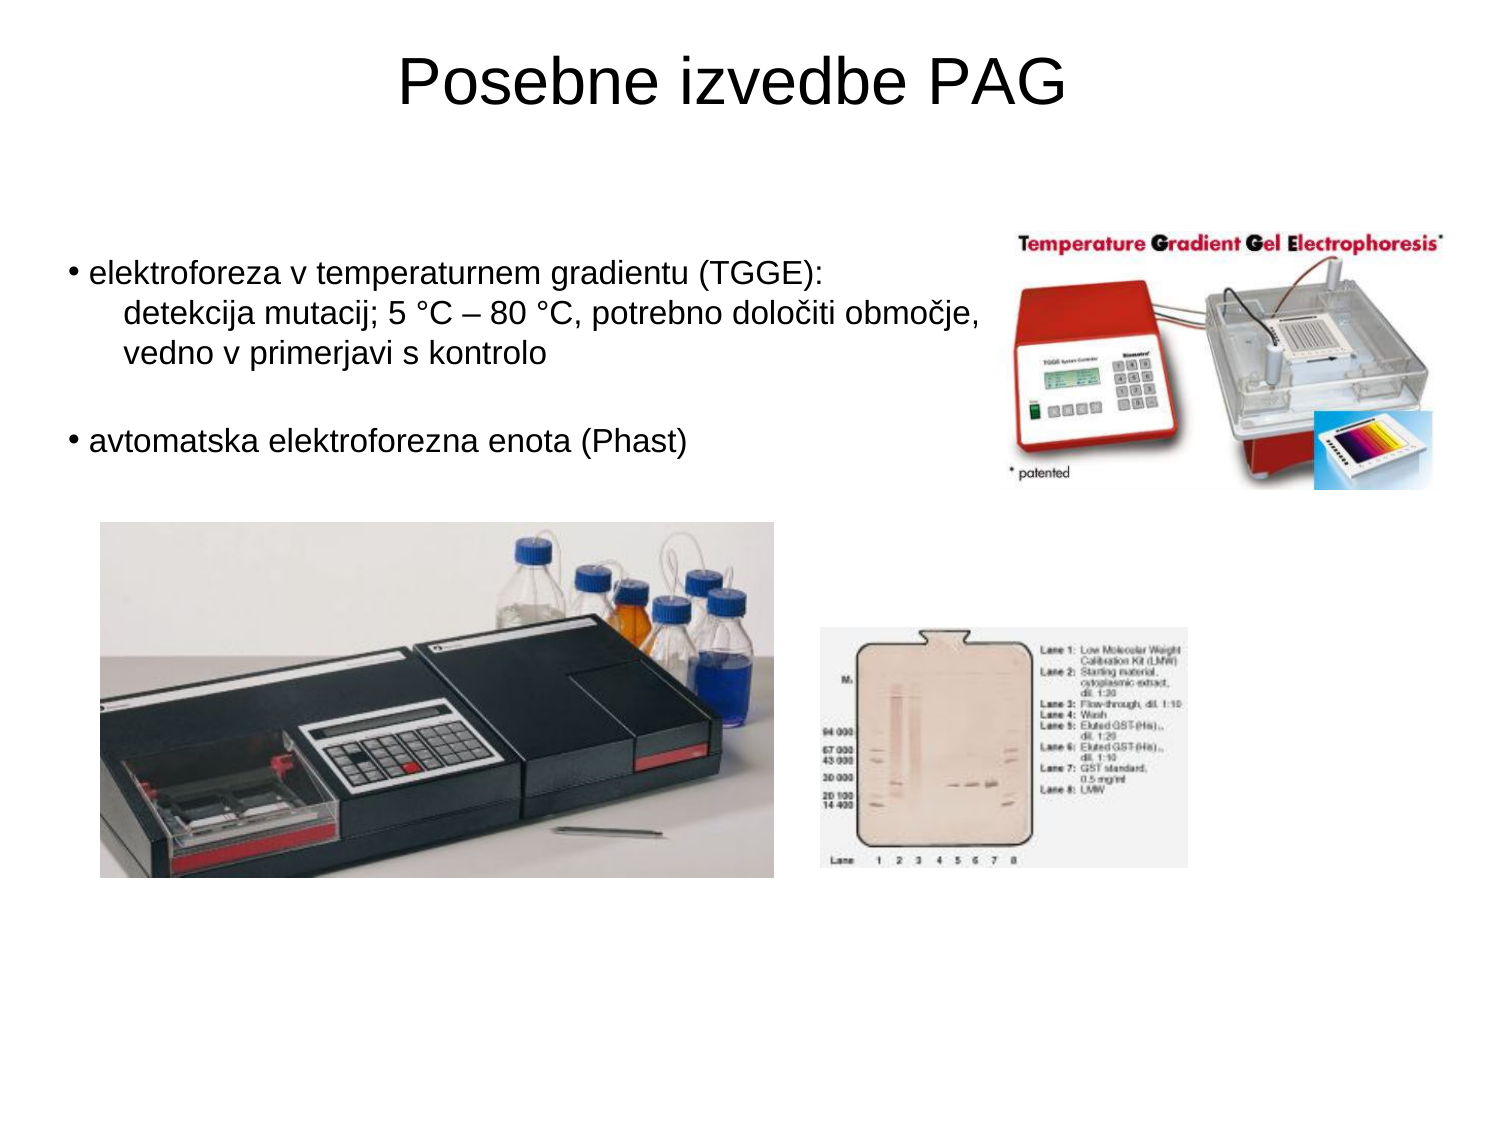

# Posebne izvedbe PAG
 elektroforeza v temperaturnem gradientu (TGGE):
 detekcija mutacij; 5 °C – 80 °C, potrebno določiti območje,
 vedno v primerjavi s kontrolo
 avtomatska elektroforezna enota (Phast)